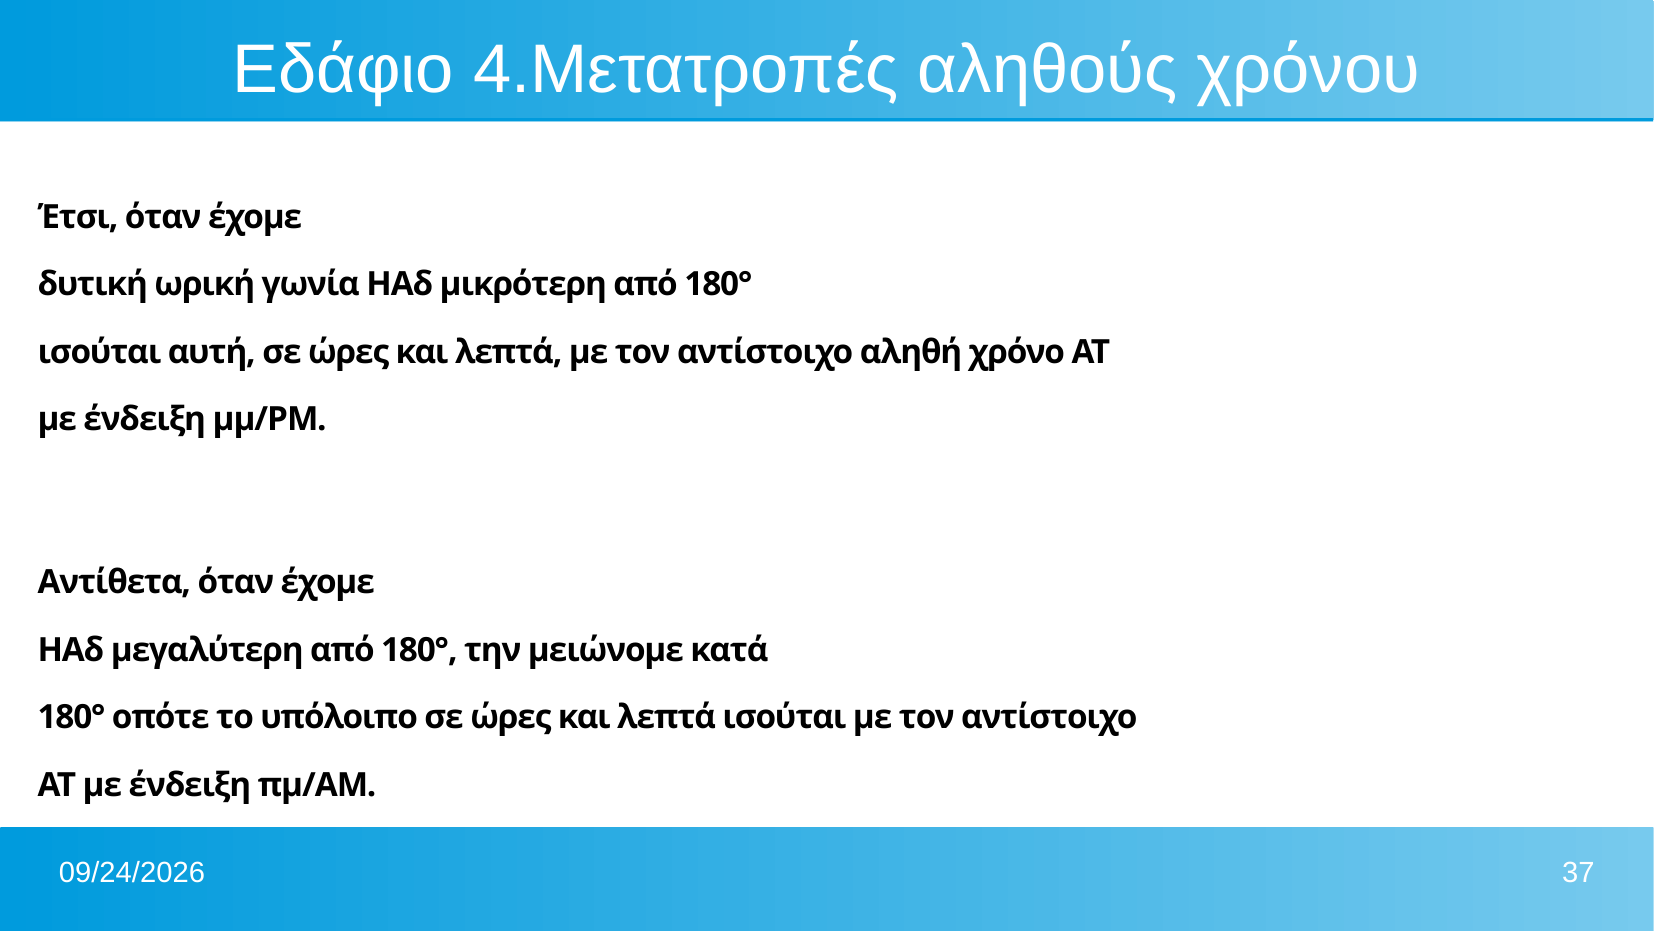

# Εδάφιο 4.Μετατροπές αληθούς χρόνου
Έτσι, όταν έχομε
δυτική ωρική γωνία ΗΑδ μικρότερη από 180°
ισούται αυτή, σε ώρες και λεπτά, με τον αντίστοιχο αληθή χρόνο ΑΤ
με ένδειξη μμ/ΡΜ.
Αντίθετα, όταν έχομε
ΗΑδ μεγαλύτερη από 180°, την μειώνομε κατά
180° οπότε το υπόλοιπο σε ώρες και λεπτά ισούται με τον αντίστοιχο
ΑΤ με ένδειξη πμ/ΑΜ.
.
37